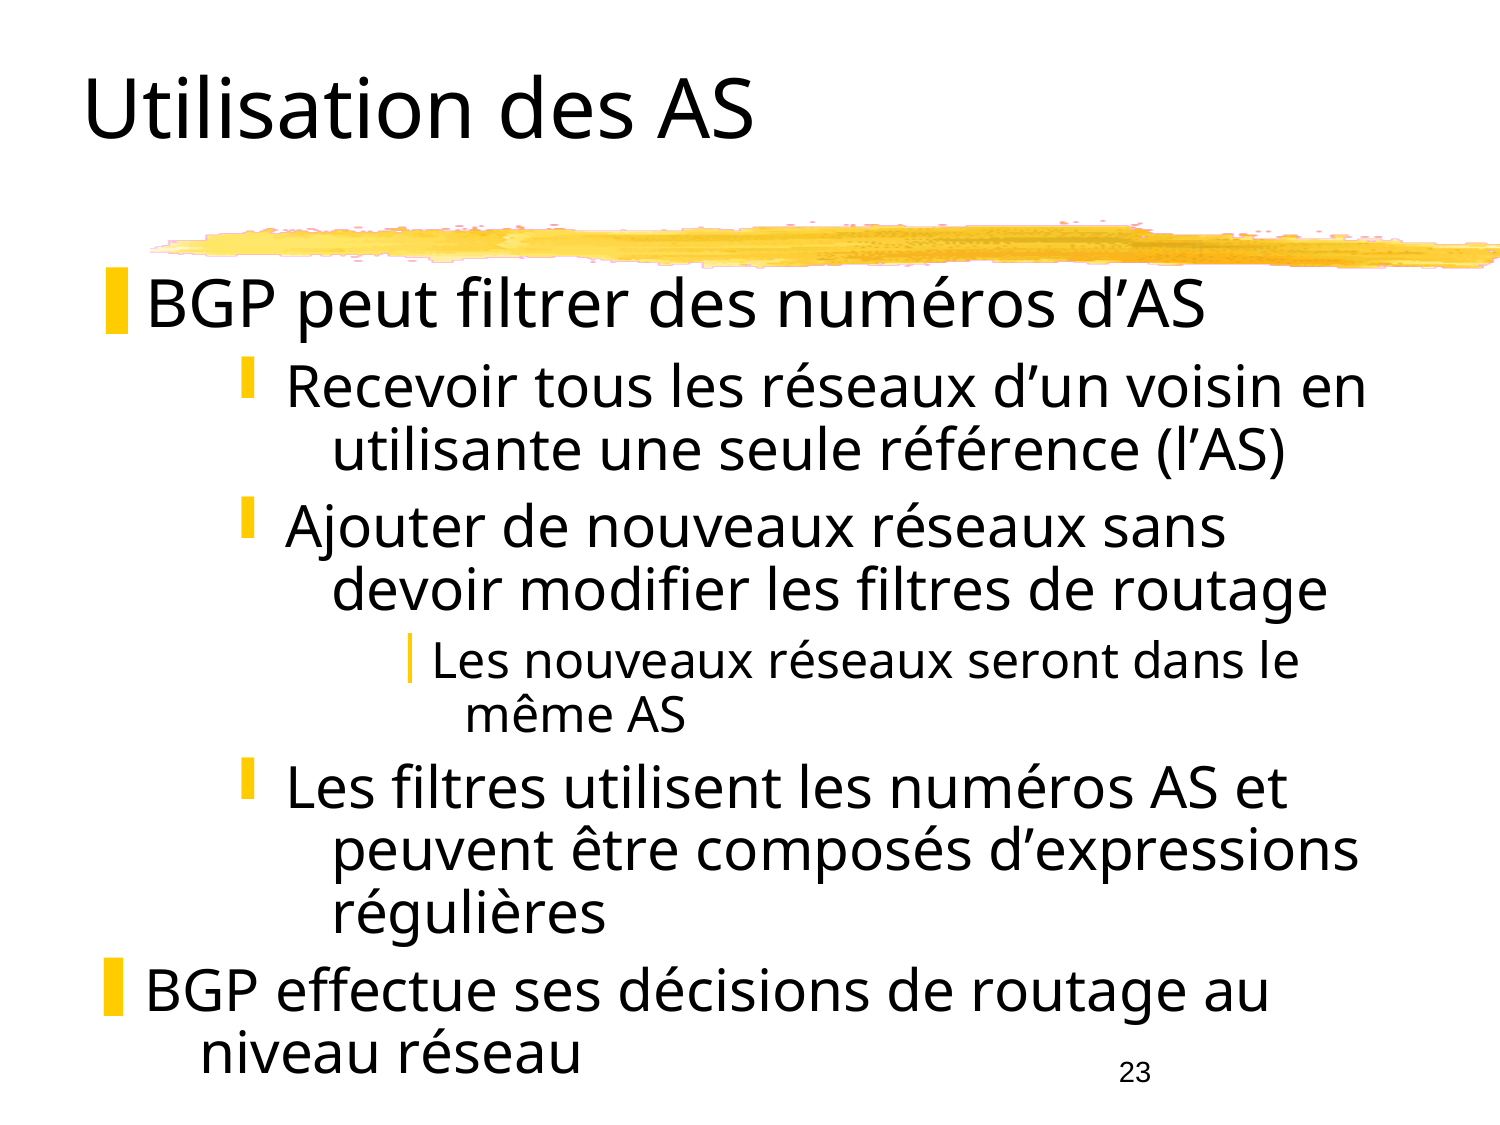

# Utilisation des AS
BGP peut filtrer des numéros d’AS
Recevoir tous les réseaux d’un voisin en utilisante une seule référence (l’AS)‏
Ajouter de nouveaux réseaux sans devoir modifier les filtres de routage
Les nouveaux réseaux seront dans le même AS
Les filtres utilisent les numéros AS et peuvent être composés d’expressions régulières
BGP effectue ses décisions de routage au niveau réseau